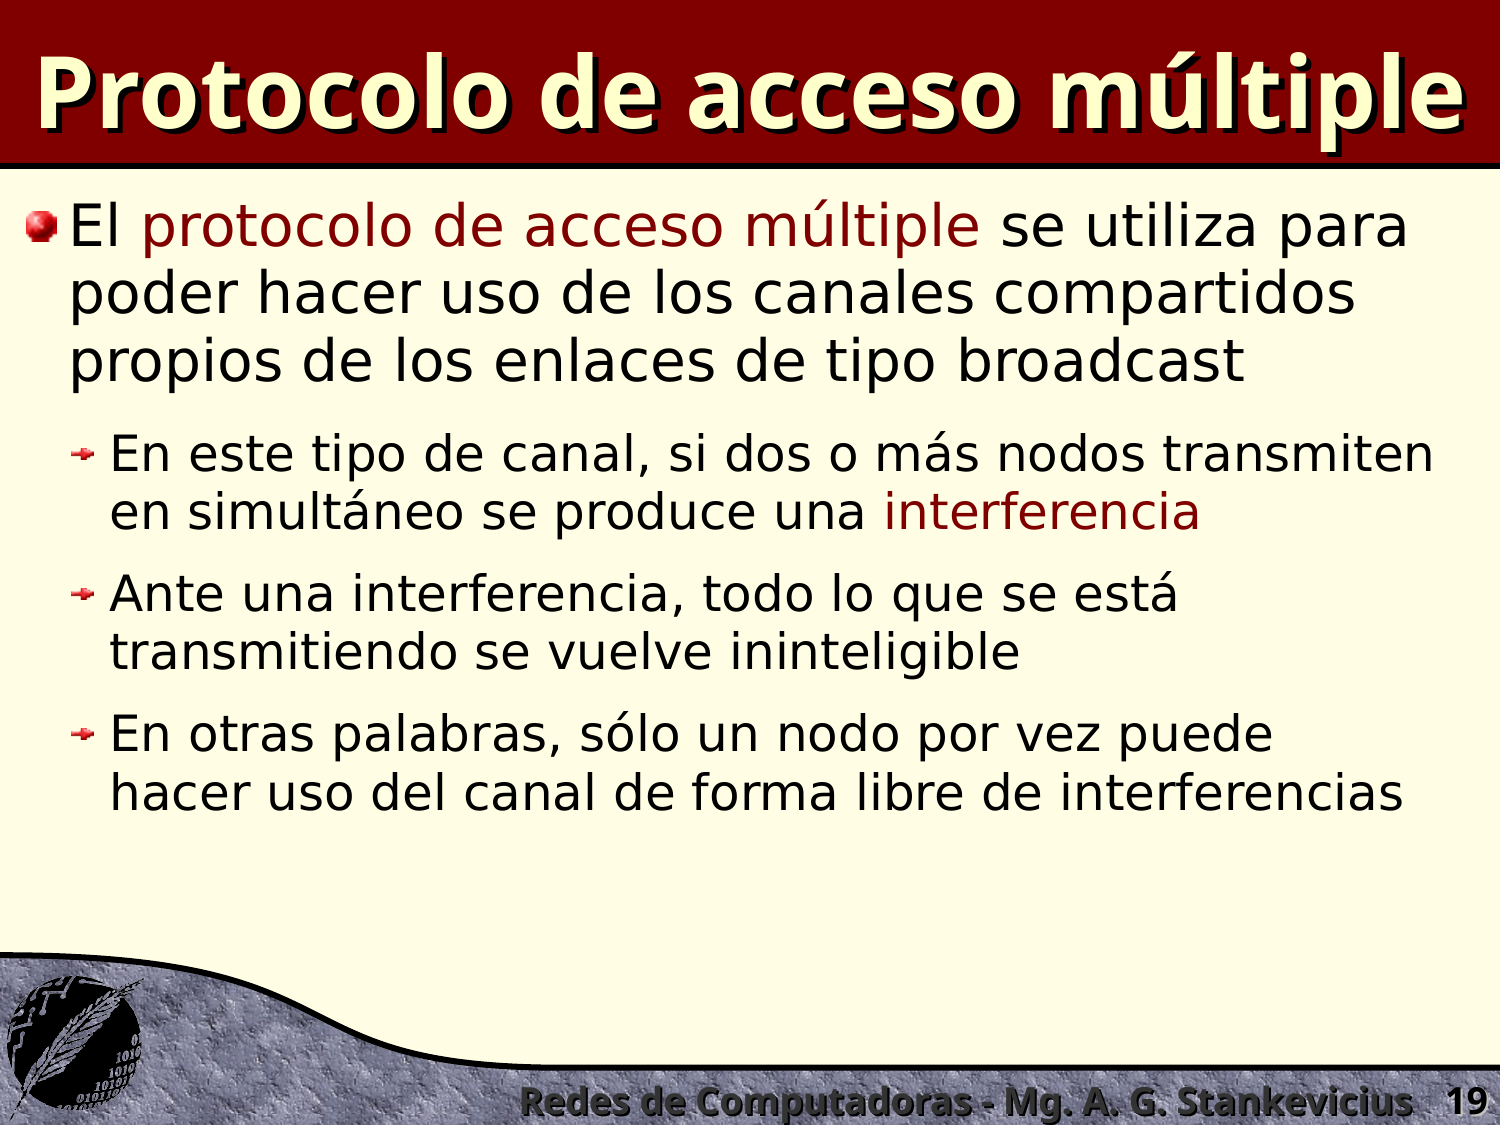

# Protocolo de acceso múltiple
El protocolo de acceso múltiple se utiliza para poder hacer uso de los canales compartidos propios de los enlaces de tipo broadcast
En este tipo de canal, si dos o más nodos transmiten en simultáneo se produce una interferencia
Ante una interferencia, todo lo que se está transmitiendo se vuelve ininteligible
En otras palabras, sólo un nodo por vez puede
hacer uso del canal de forma libre de interferencias
19